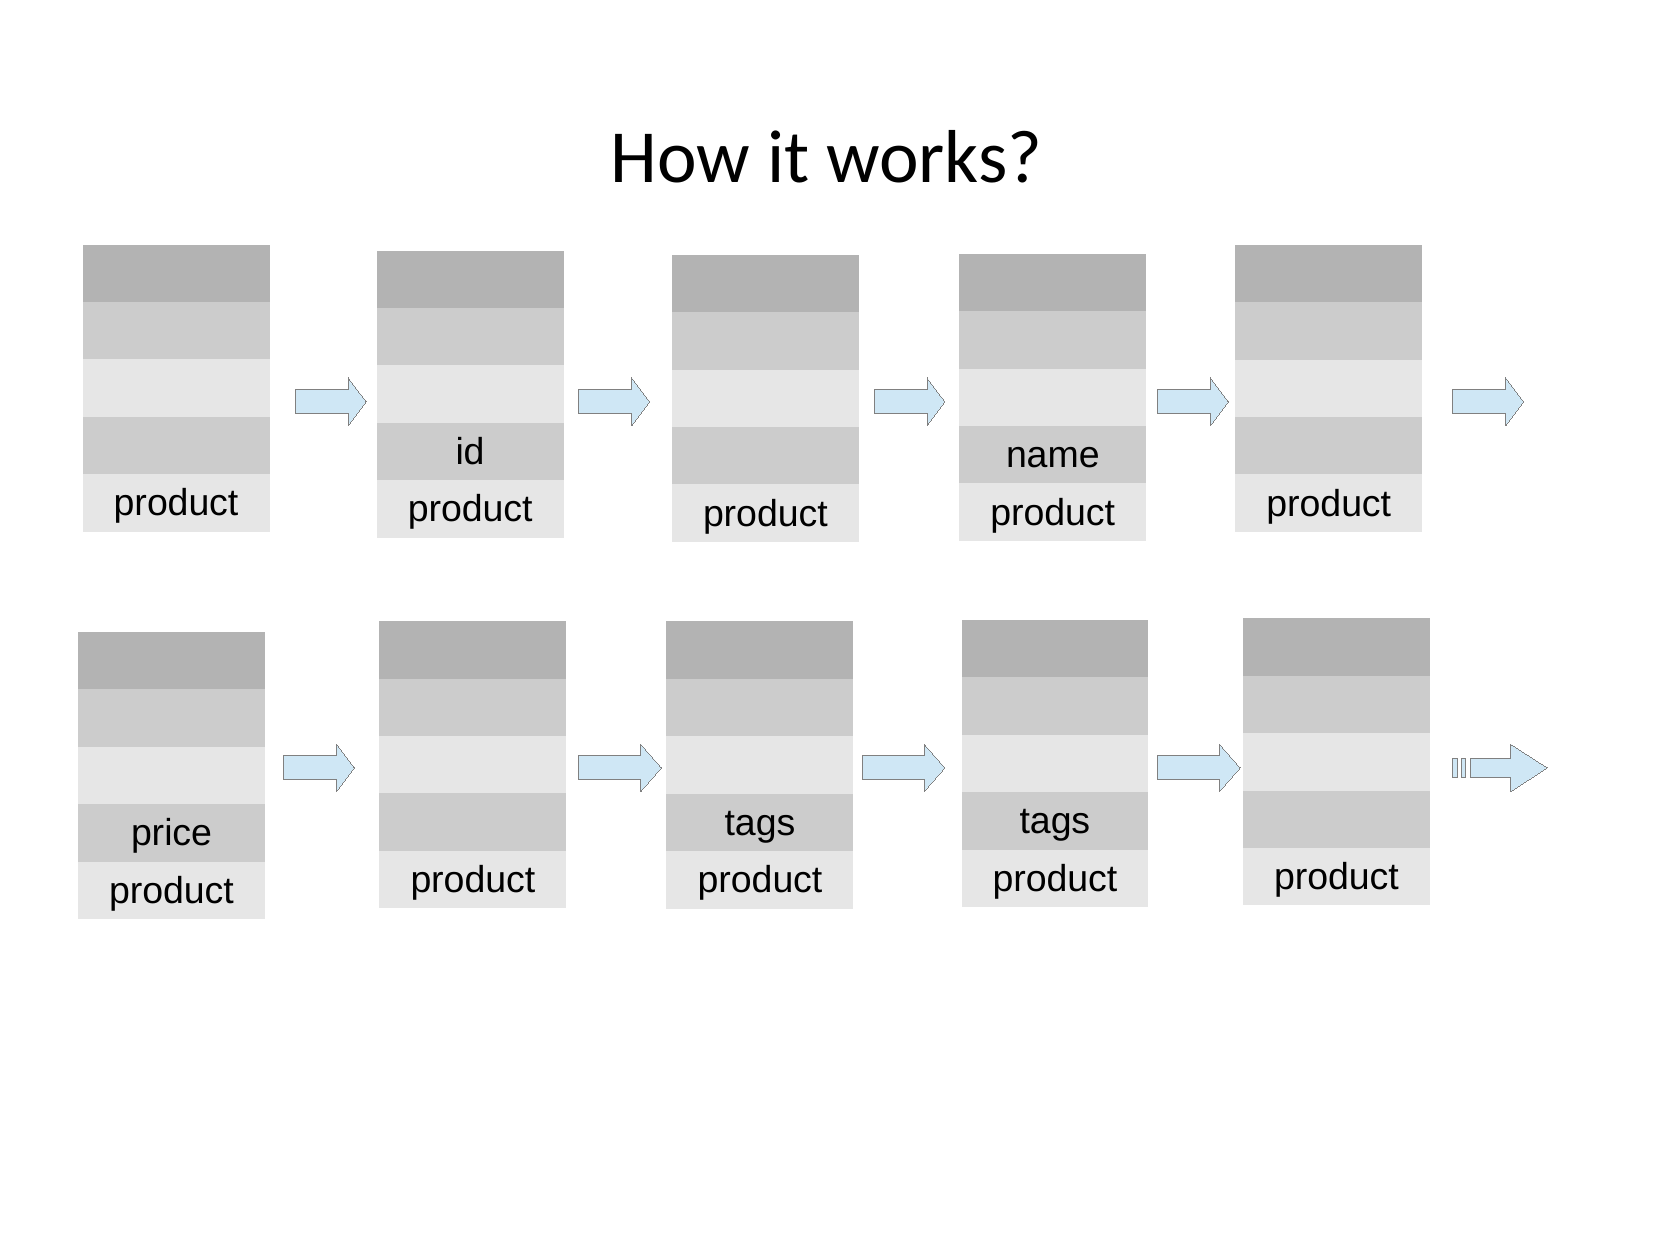

# How it works?
| |
| --- |
| |
| |
| |
| product |
| |
| --- |
| |
| |
| |
| product |
| |
| --- |
| |
| |
| id |
| product |
| |
| --- |
| |
| |
| name |
| product |
| |
| --- |
| |
| |
| |
| product |
| |
| --- |
| |
| |
| |
| product |
| |
| --- |
| |
| |
| tags |
| product |
| |
| --- |
| |
| |
| |
| product |
| |
| --- |
| |
| |
| tags |
| product |
| |
| --- |
| |
| |
| price |
| product |